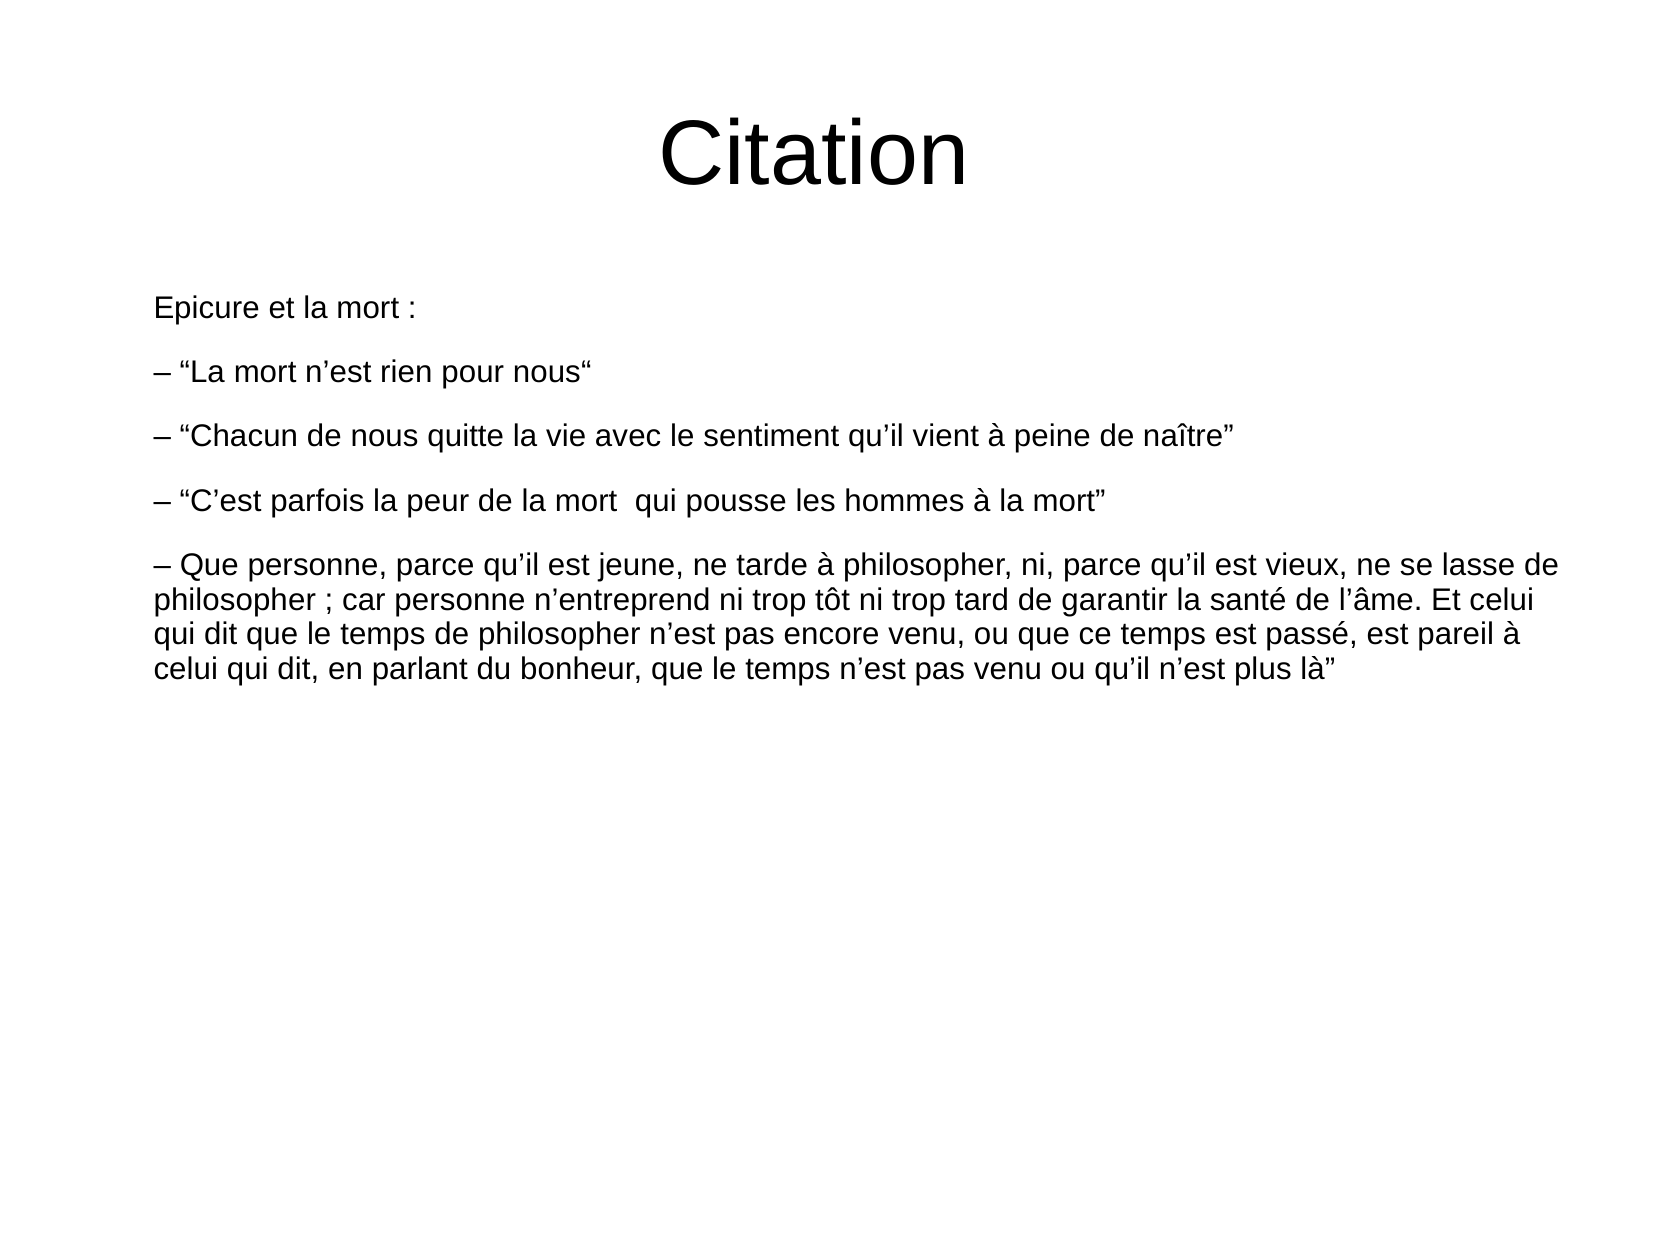

# Citation
Epicure et la mort :
– “La mort n’est rien pour nous“
– “Chacun de nous quitte la vie avec le sentiment qu’il vient à peine de naître”
– “C’est parfois la peur de la mort qui pousse les hommes à la mort”
– Que personne, parce qu’il est jeune, ne tarde à philosopher, ni, parce qu’il est vieux, ne se lasse de philosopher ; car personne n’entreprend ni trop tôt ni trop tard de garantir la santé de l’âme. Et celui qui dit que le temps de philosopher n’est pas encore venu, ou que ce temps est passé, est pareil à celui qui dit, en parlant du bonheur, que le temps n’est pas venu ou qu’il n’est plus là”